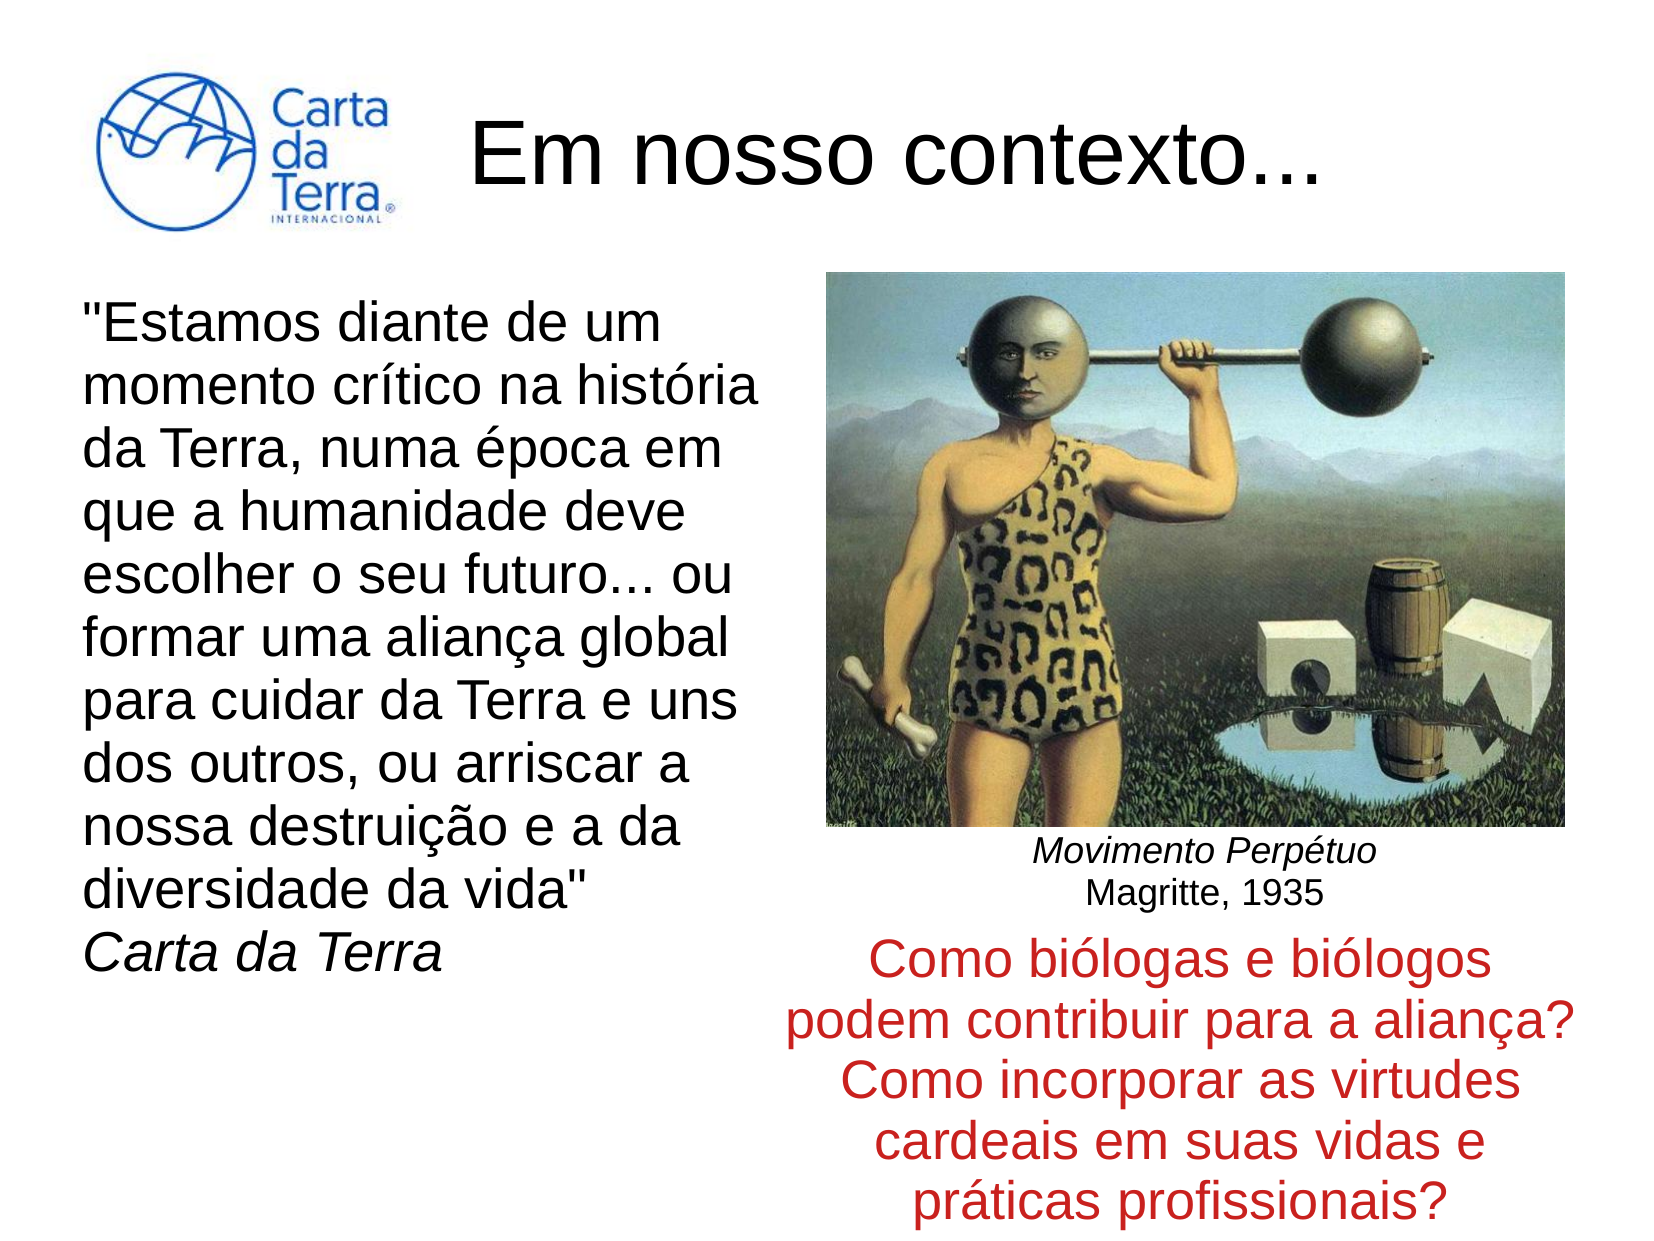

# Em nosso contexto...
"Estamos diante de um momento crítico na história da Terra, numa época em que a humanidade deve escolher o seu futuro... ou formar uma aliança global para cuidar da Terra e uns dos outros, ou arriscar a nossa destruição e a da diversidade da vida"
Carta da Terra
Movimento Perpétuo
Magritte, 1935
Como biólogas e biólogos podem contribuir para a aliança? Como incorporar as virtudes cardeais em suas vidas e práticas profissionais?